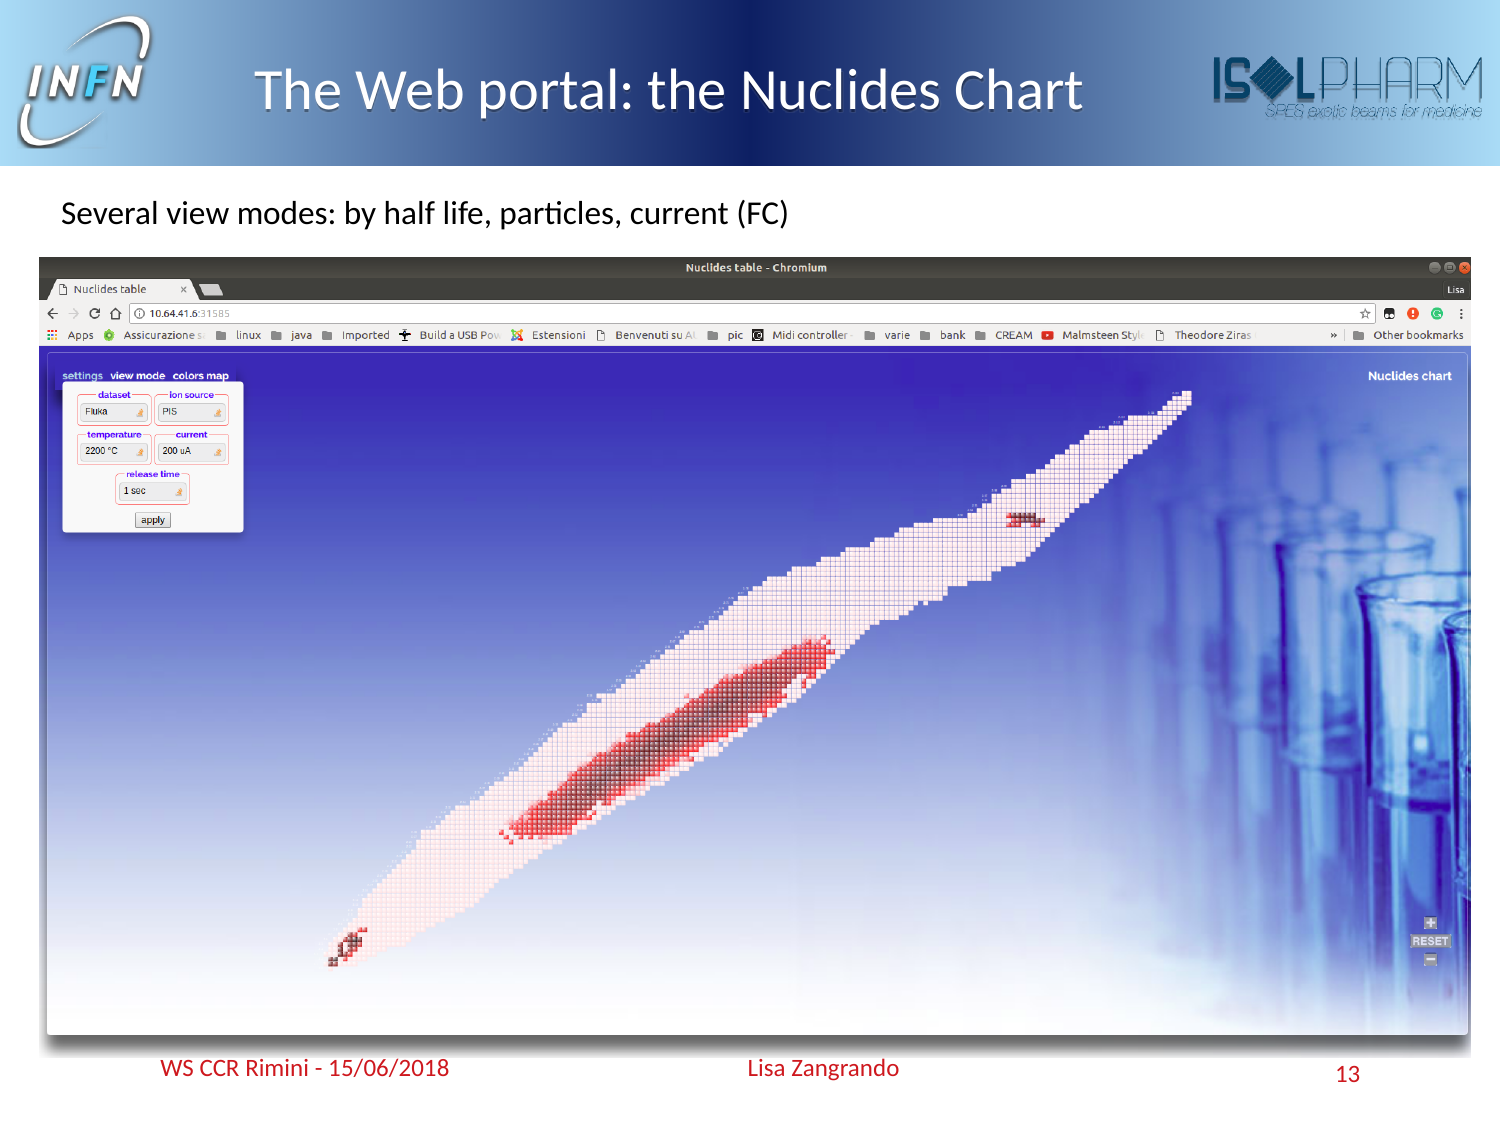

# The Web portal: the Nuclides Chart
Several view modes: by half life, particles, current (FC)
13